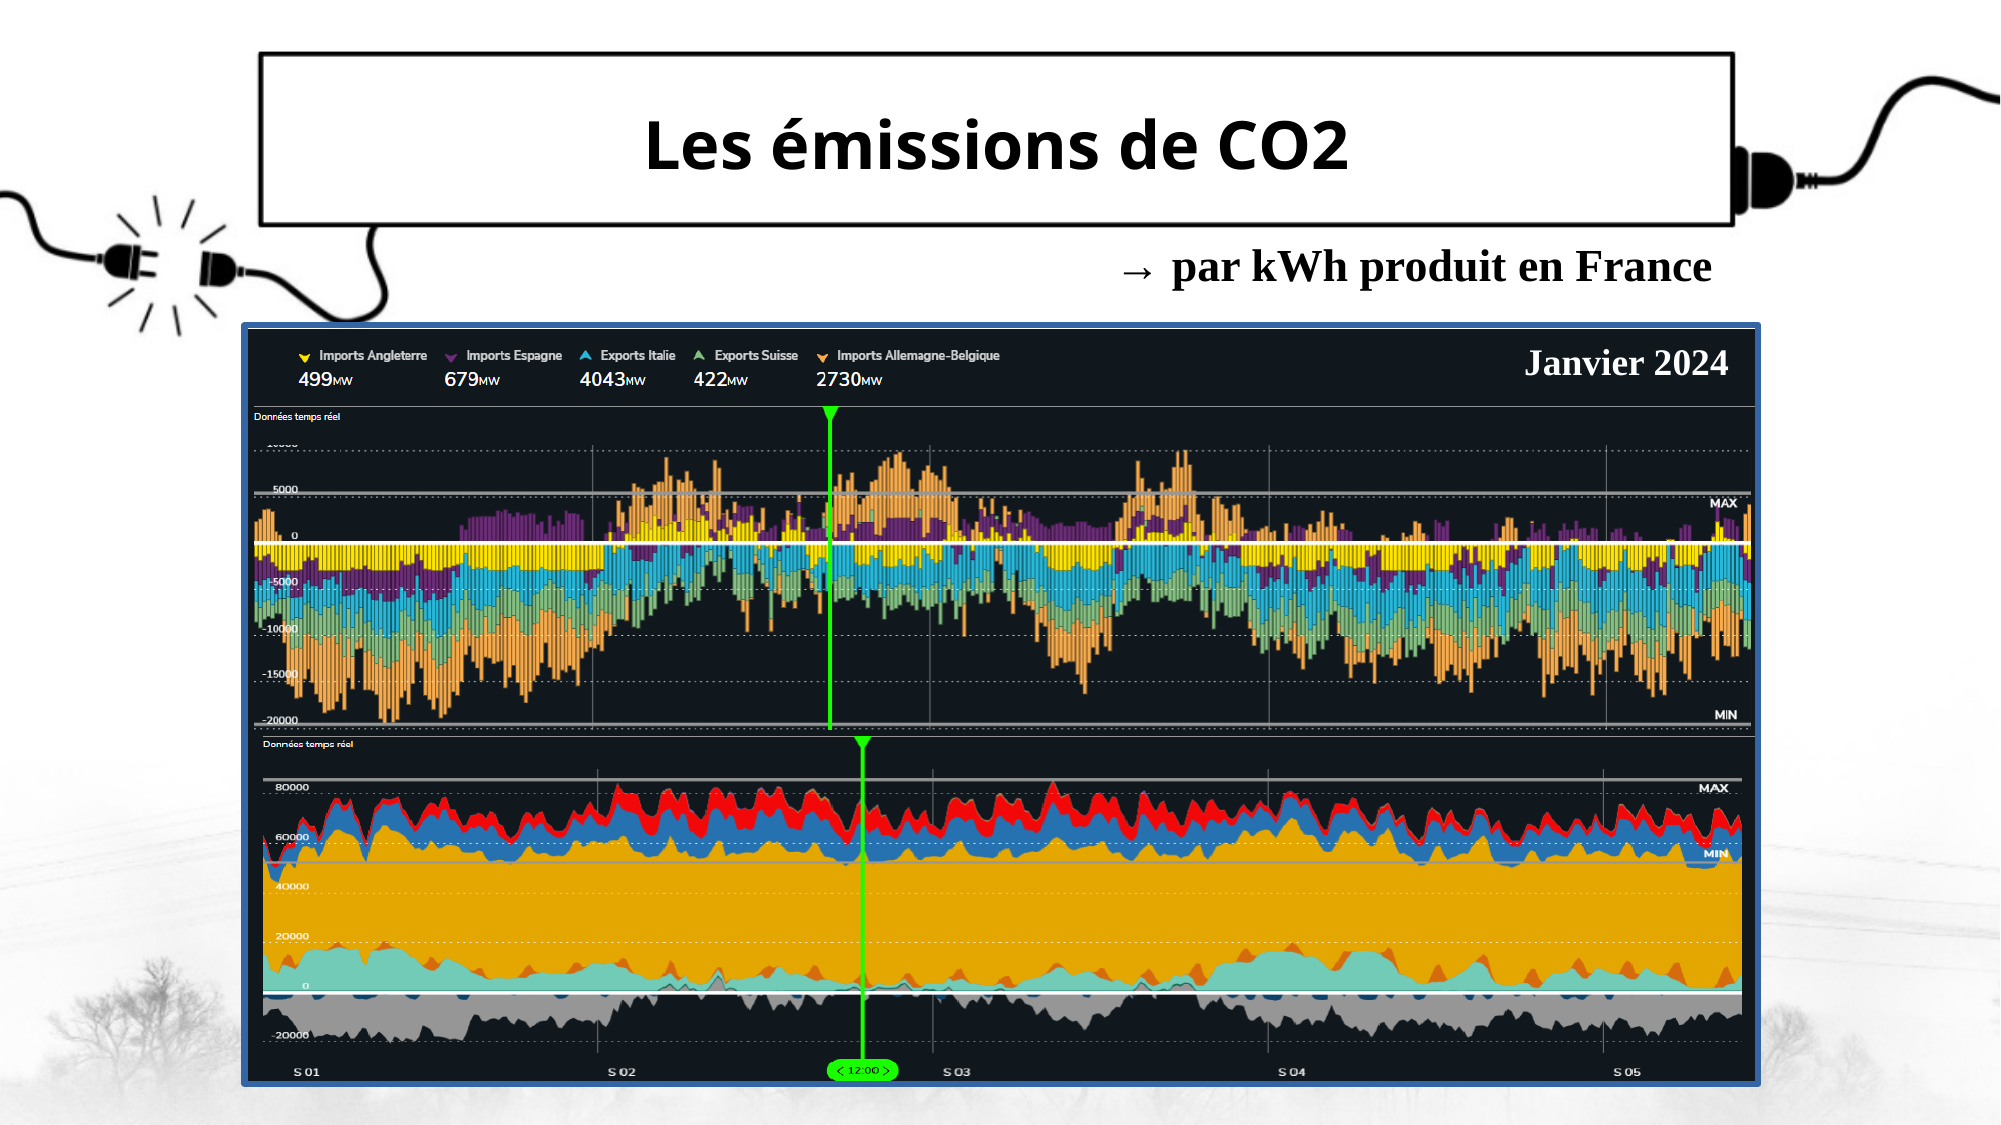

Les émissions de CO2
→ par kWh produit en France
Janvier 2024